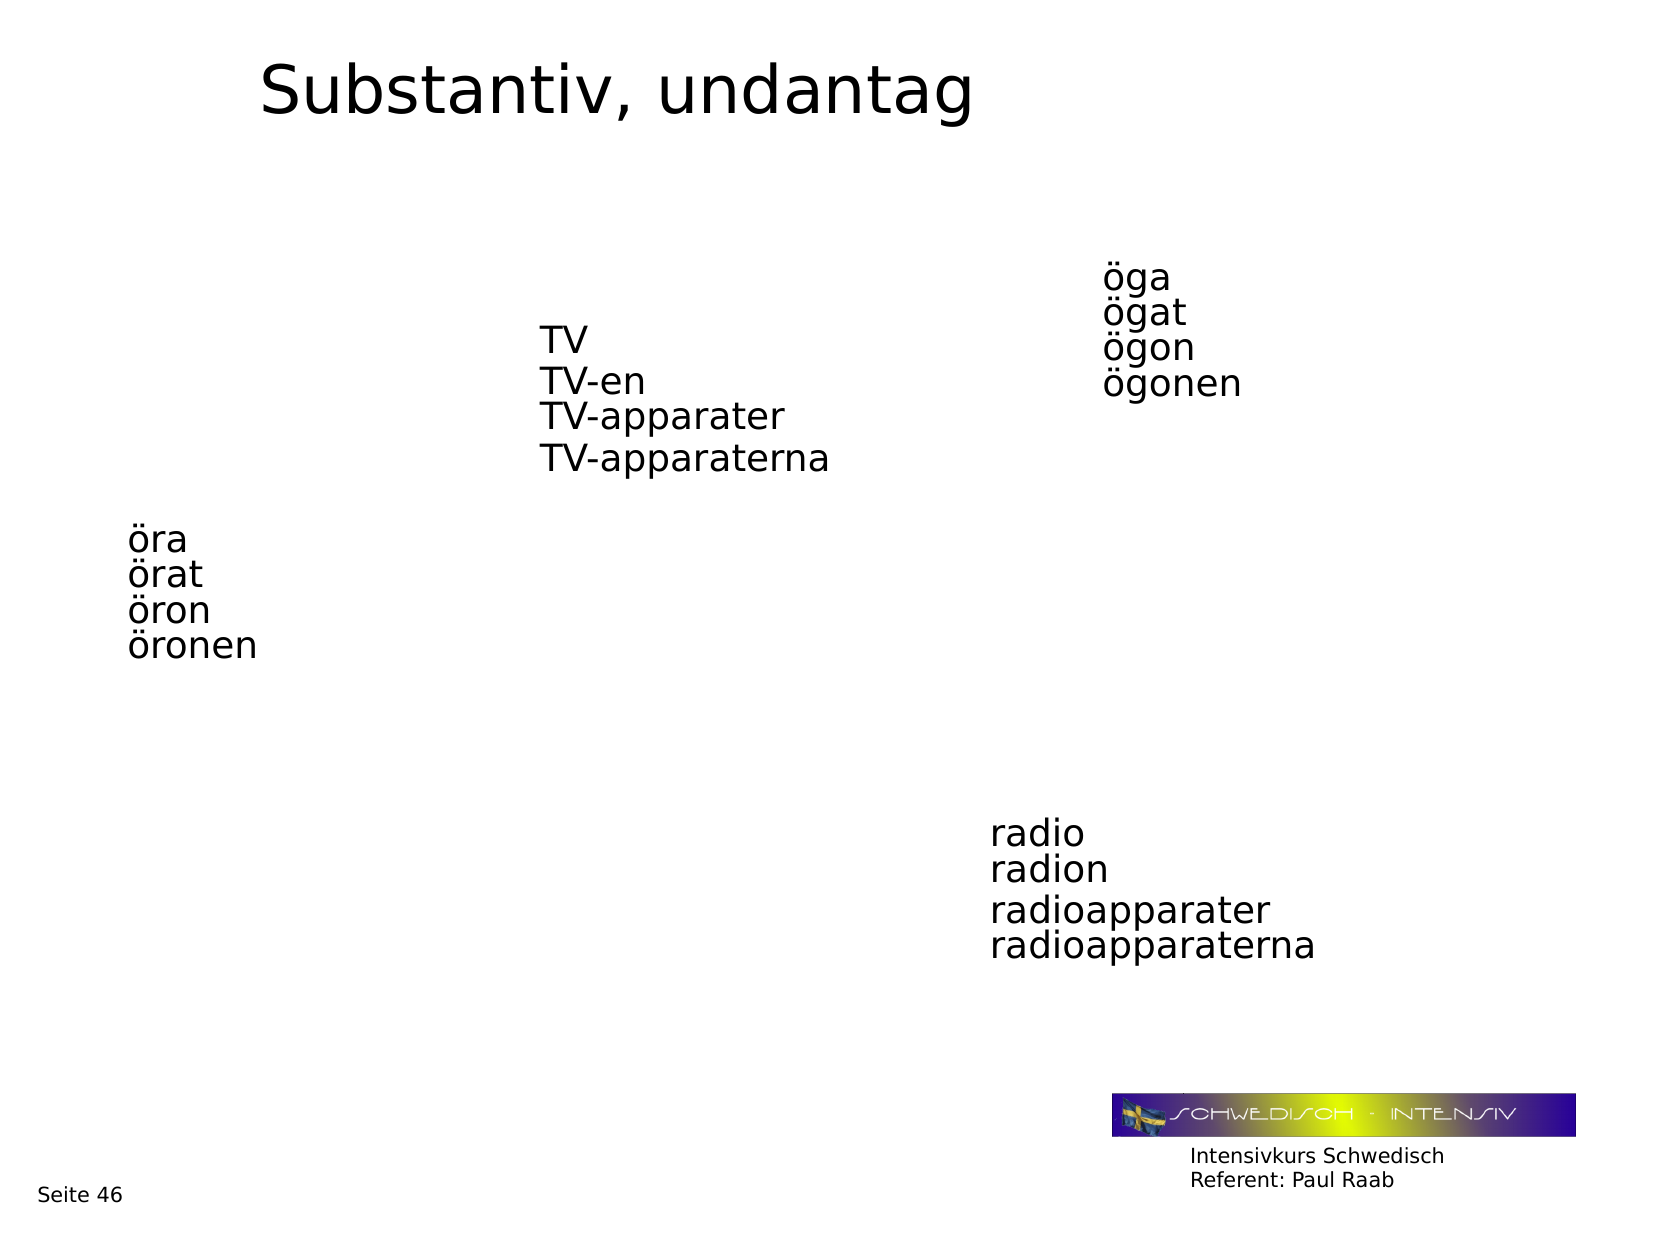

Substantiv, undantag
öga
ögat
TV
ögon
TV-en
ögonen
TV-apparater
TV-apparaterna
öra
örat
öron
öronen
radio
radion
radioapparater
radioapparaterna